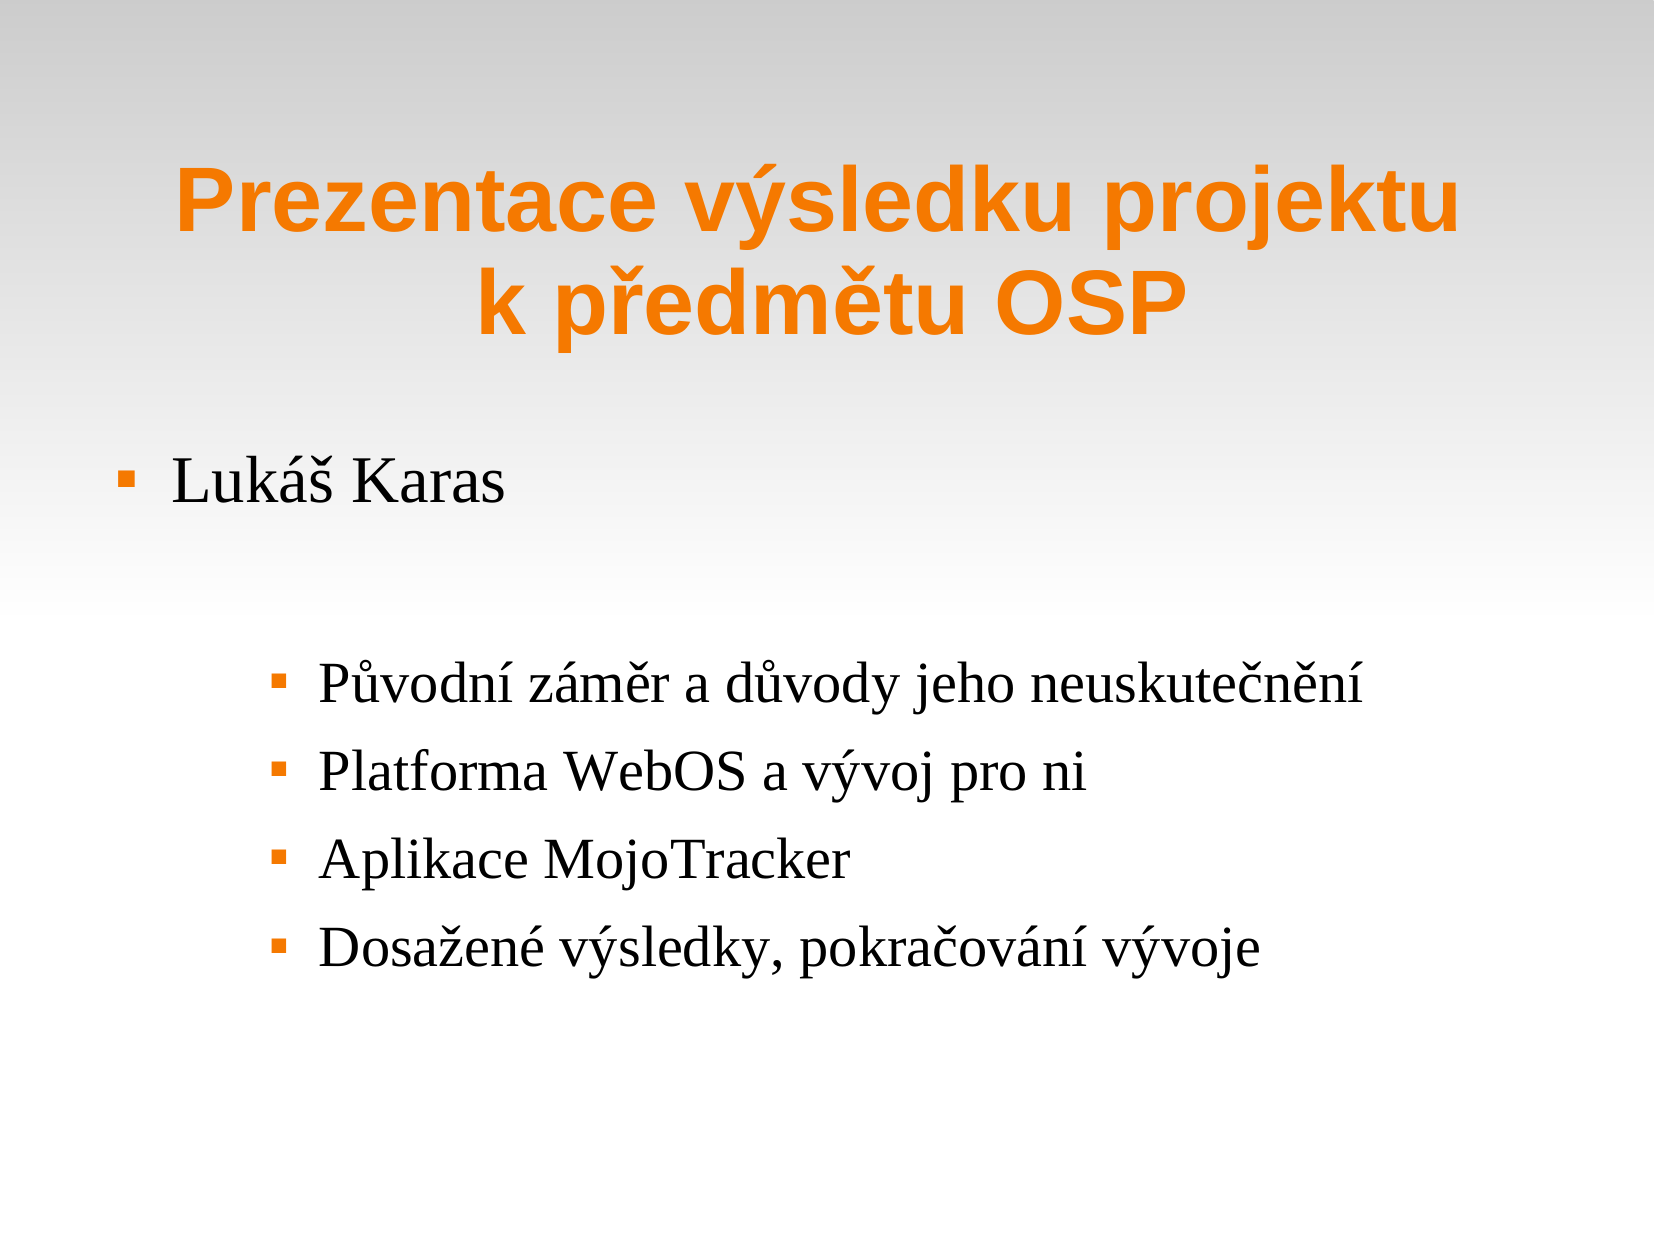

# Prezentace výsledku projektu k předmětu OSP
Lukáš Karas
Původní záměr a důvody jeho neuskutečnění
Platforma WebOS a vývoj pro ni
Aplikace MojoTracker
Dosažené výsledky, pokračování vývoje